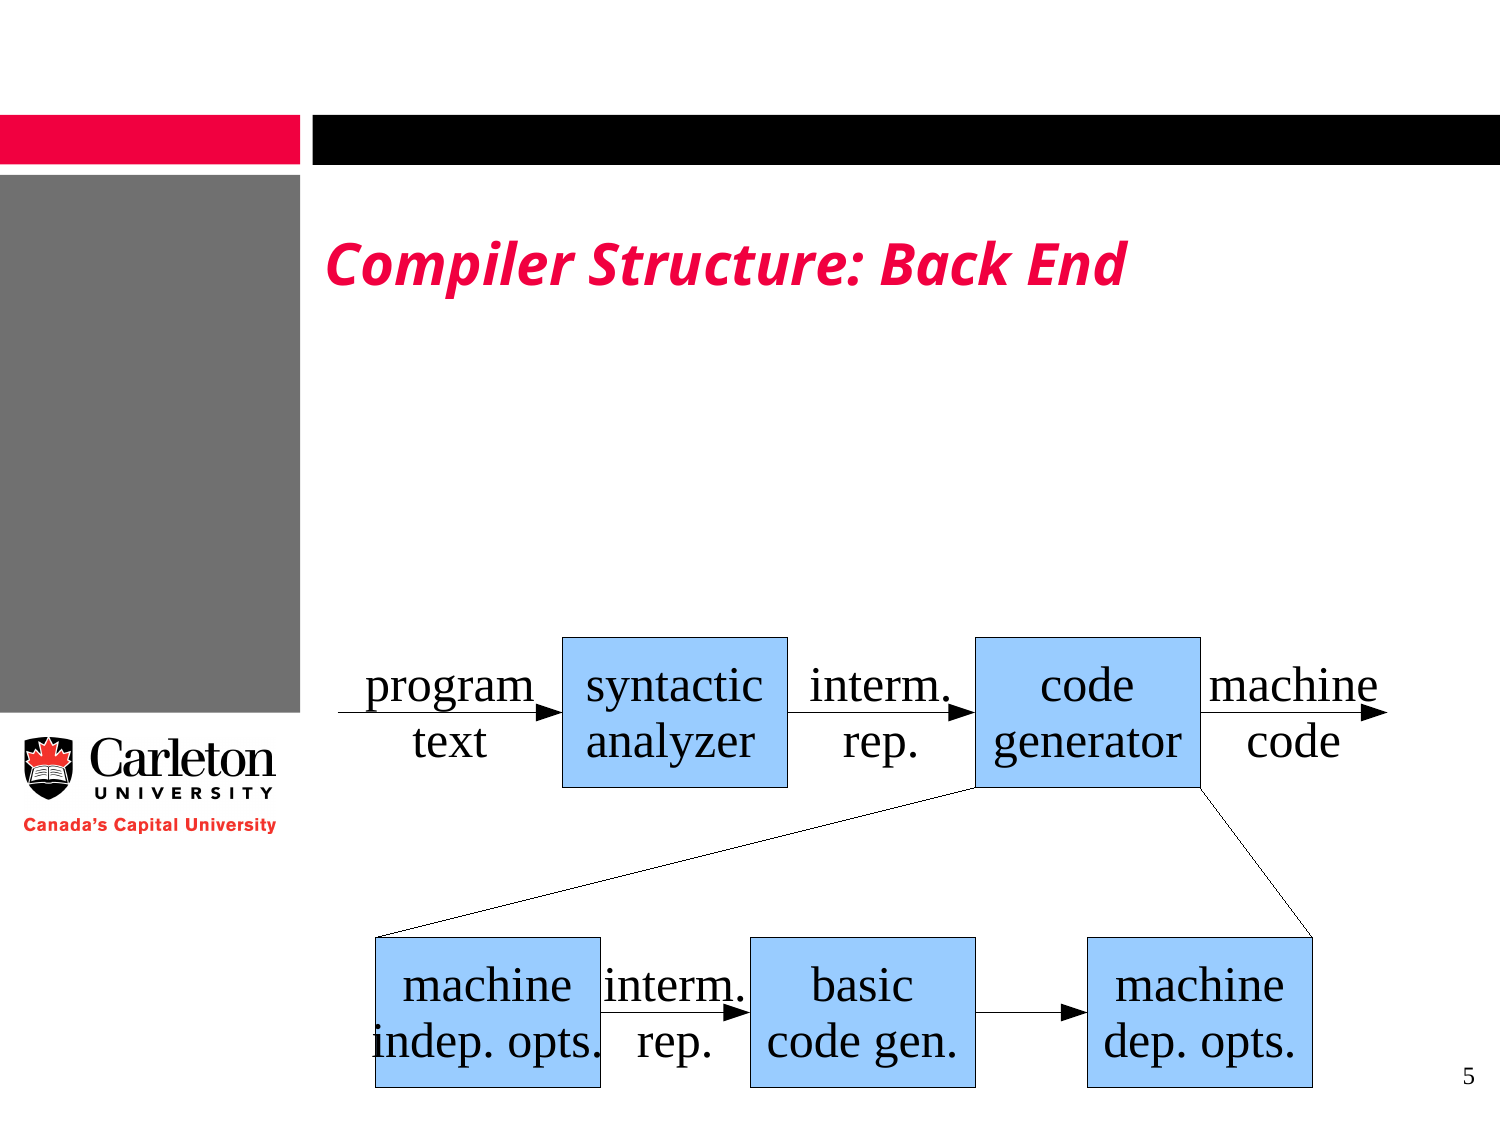

# Compiler Structure: Back End
syntactic
analyzer
code
generator
program
text
interm.
rep.
machine
code
machine
indep. opts.
basic
code gen.
machine
dep. opts.
interm.
rep.
5